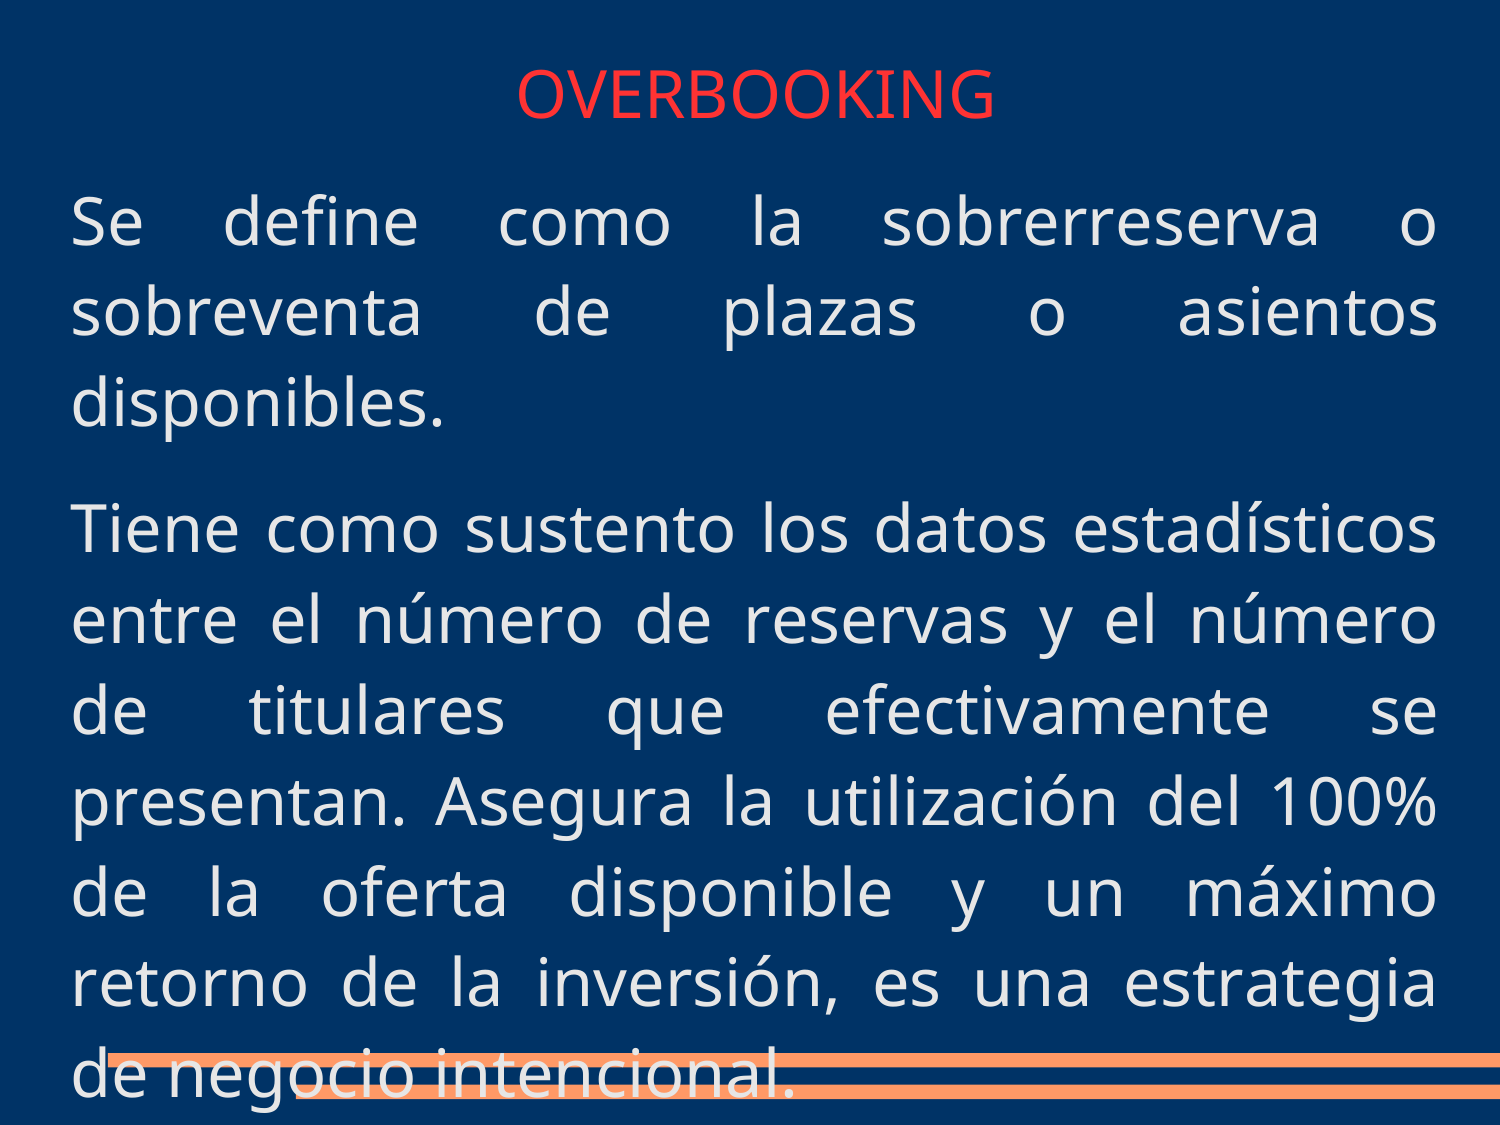

# OVERBOOKING
Se define como la sobrerreserva o sobreventa de plazas o asientos disponibles.
Tiene como sustento los datos estadísticos entre el número de reservas y el número de titulares que efectivamente se presentan. Asegura la utilización del 100% de la oferta disponible y un máximo retorno de la inversión, es una estrategia de negocio intencional.